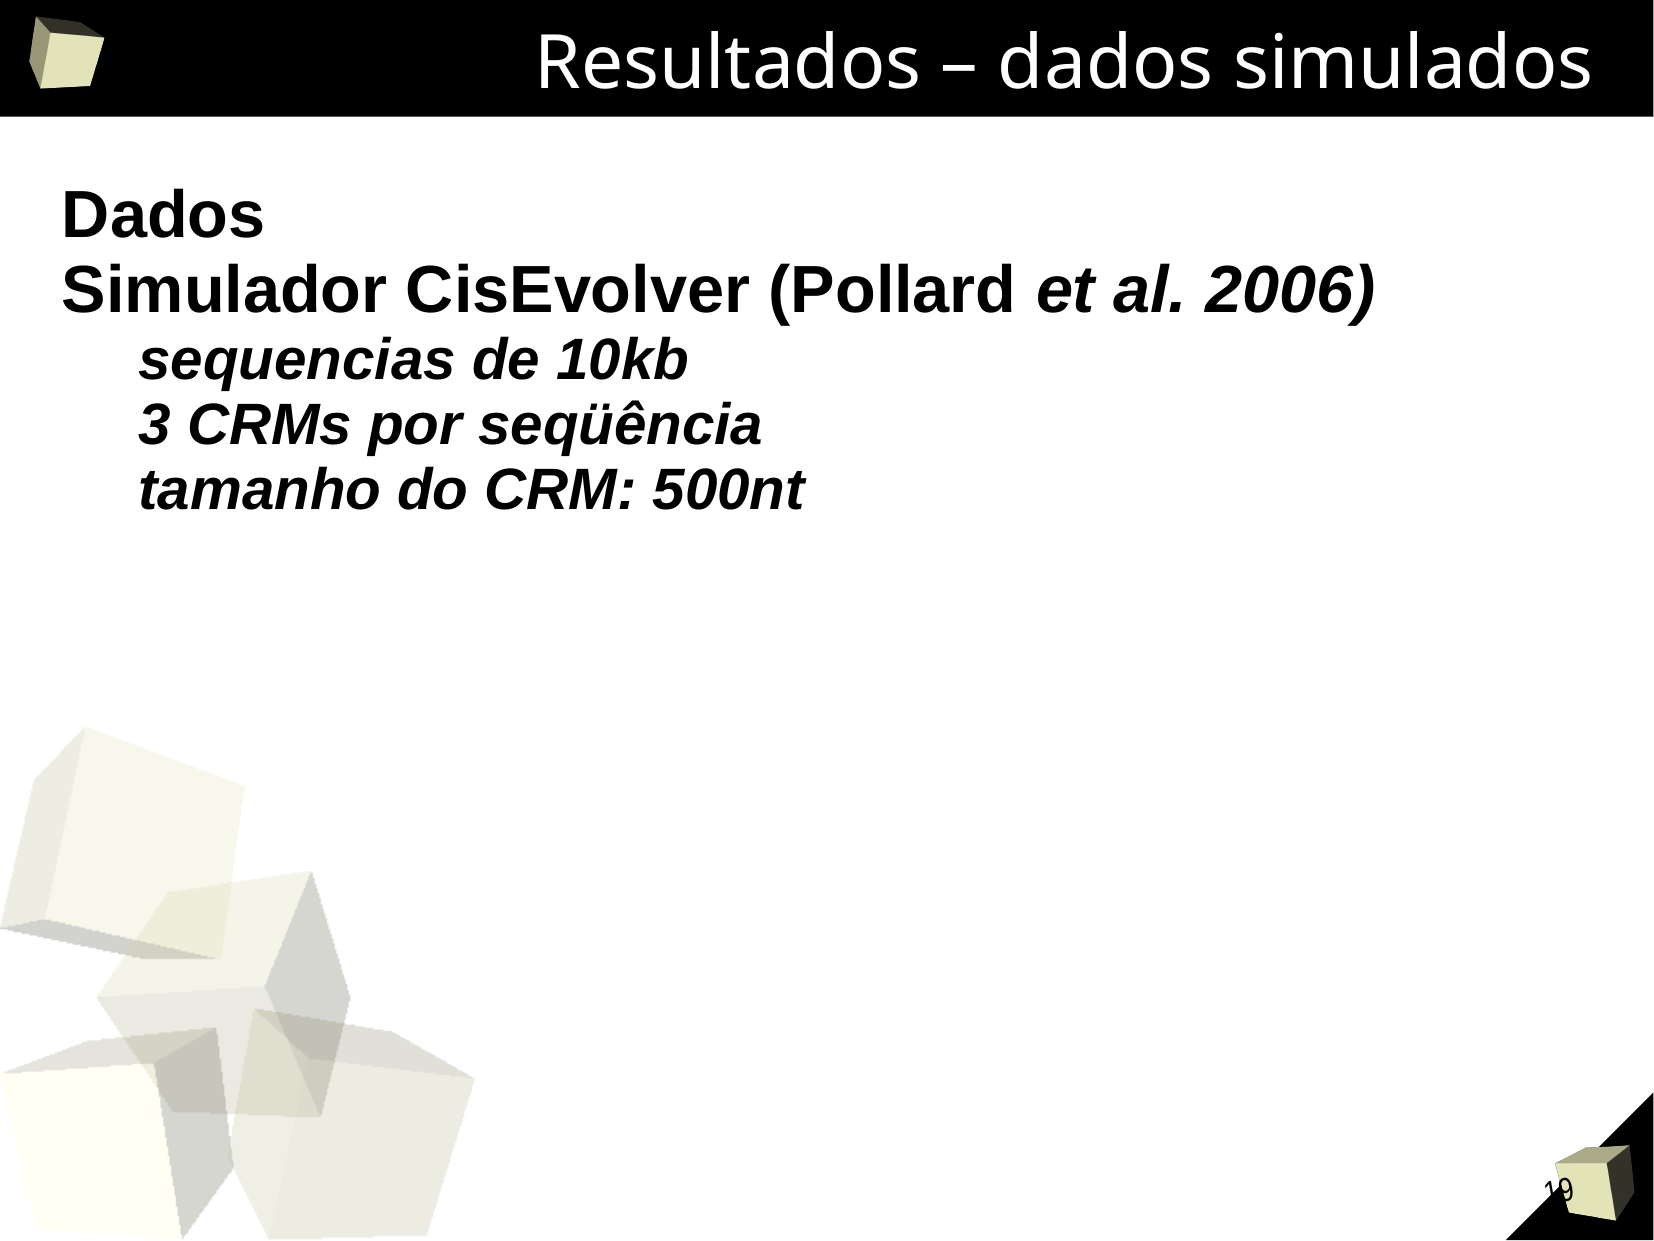

# Resultados – dados simulados
Dados
Simulador CisEvolver (Pollard et al. 2006)
sequencias de 10kb
3 CRMs por seqüência
tamanho do CRM: 500nt